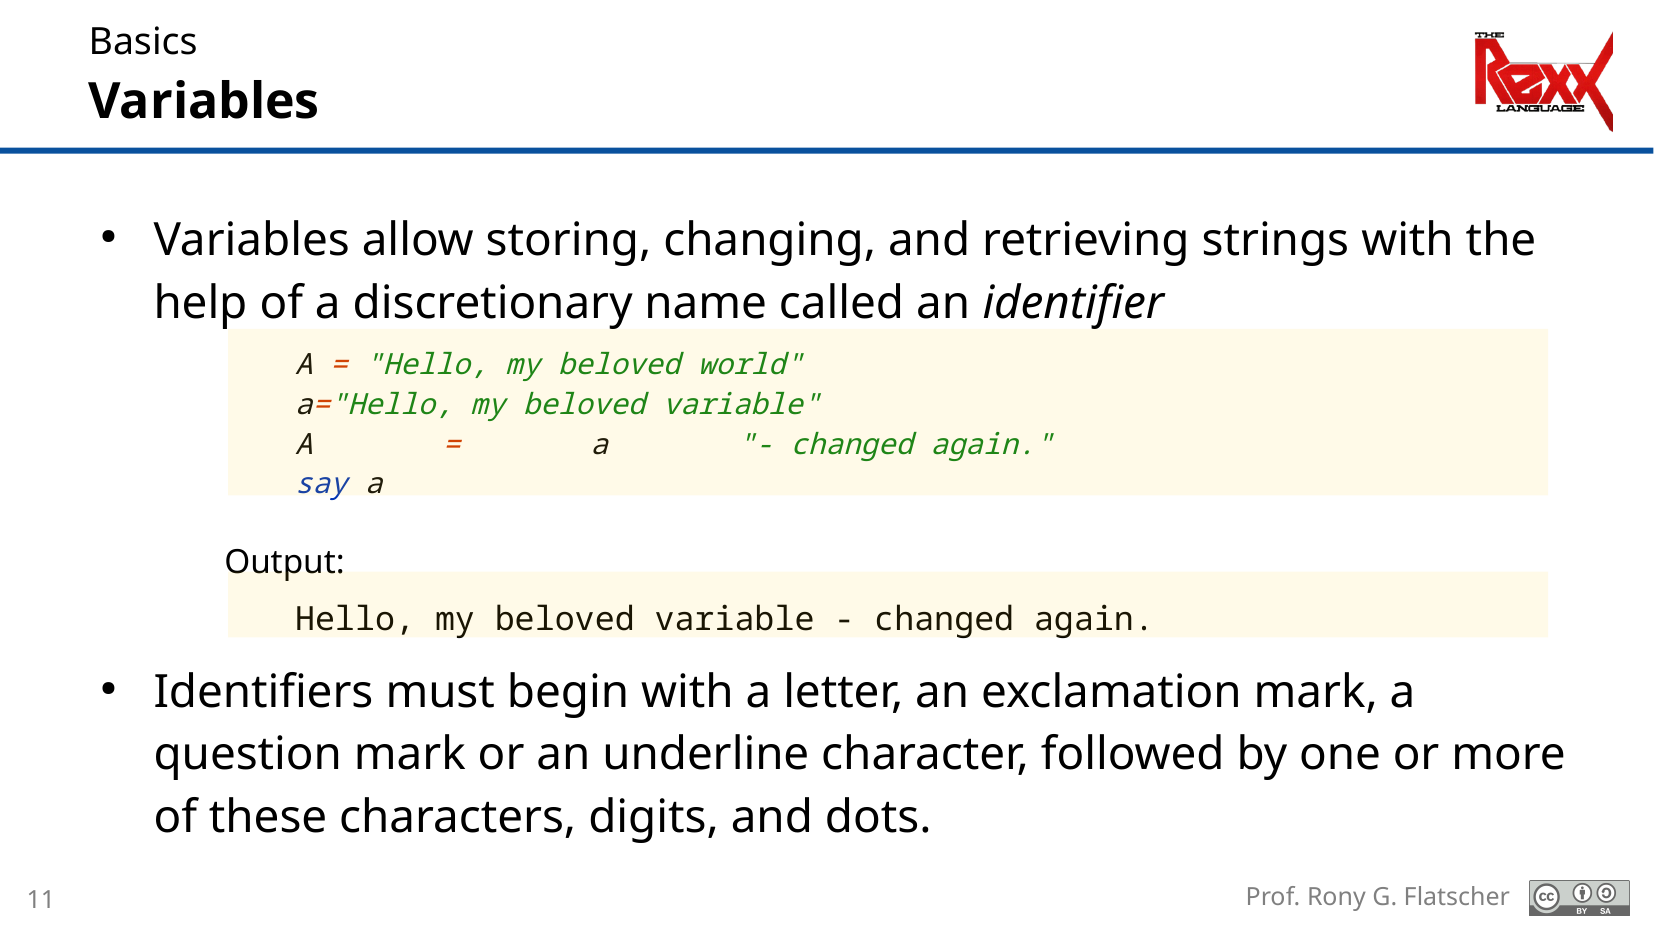

# Basics Variables
Variables allow storing, changing, and retrieving strings with the help of a discretionary name called an identifier
A = "Hello, my beloved world"
a="Hello, my beloved variable"
A		=		a		"- changed again."
say a
Output:
Hello, my beloved variable - changed again.
Identifiers must begin with a letter, an exclamation mark, a question mark or an underline character, followed by one or more of these characters, digits, and dots.